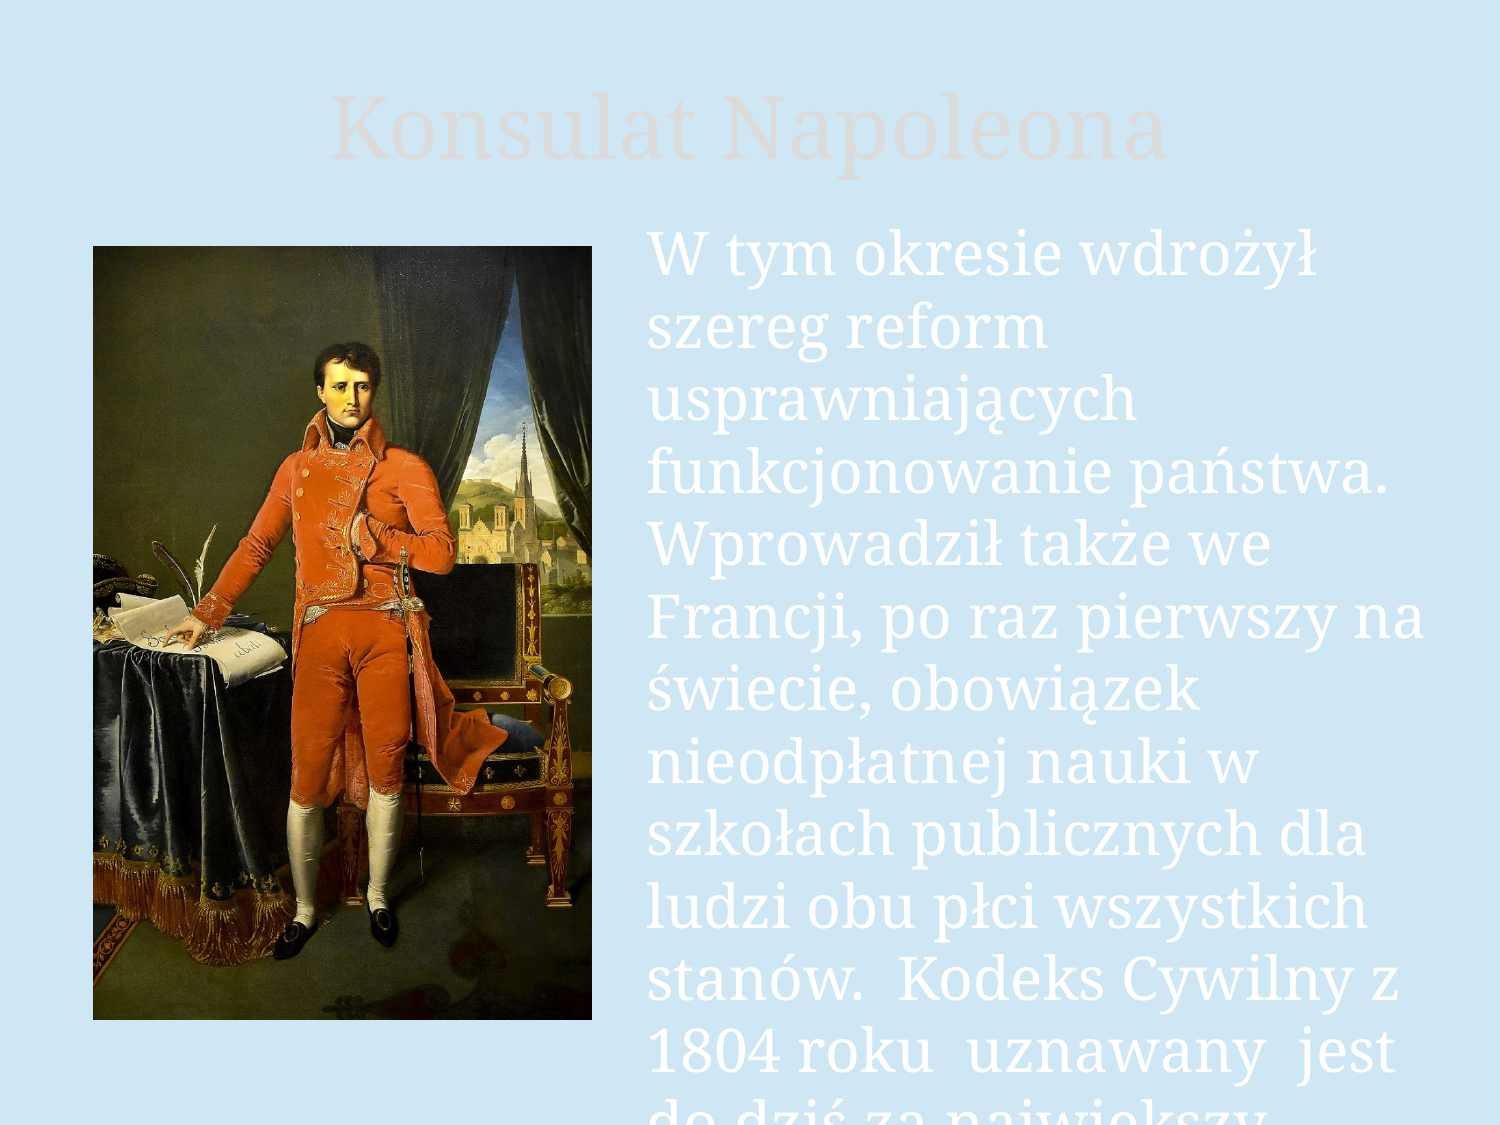

Konsulat Napoleona
# W tym okresie wdrożył szereg reform usprawniających funkcjonowanie państwa. Wprowadził także we Francji, po raz pierwszy na świecie, obowiązek nieodpłatnej nauki w szkołach publicznych dla ludzi obu płci wszystkich stanów.  Kodeks Cywilny z 1804 roku uznawany jest do dziś za największy sukces Napoleona.